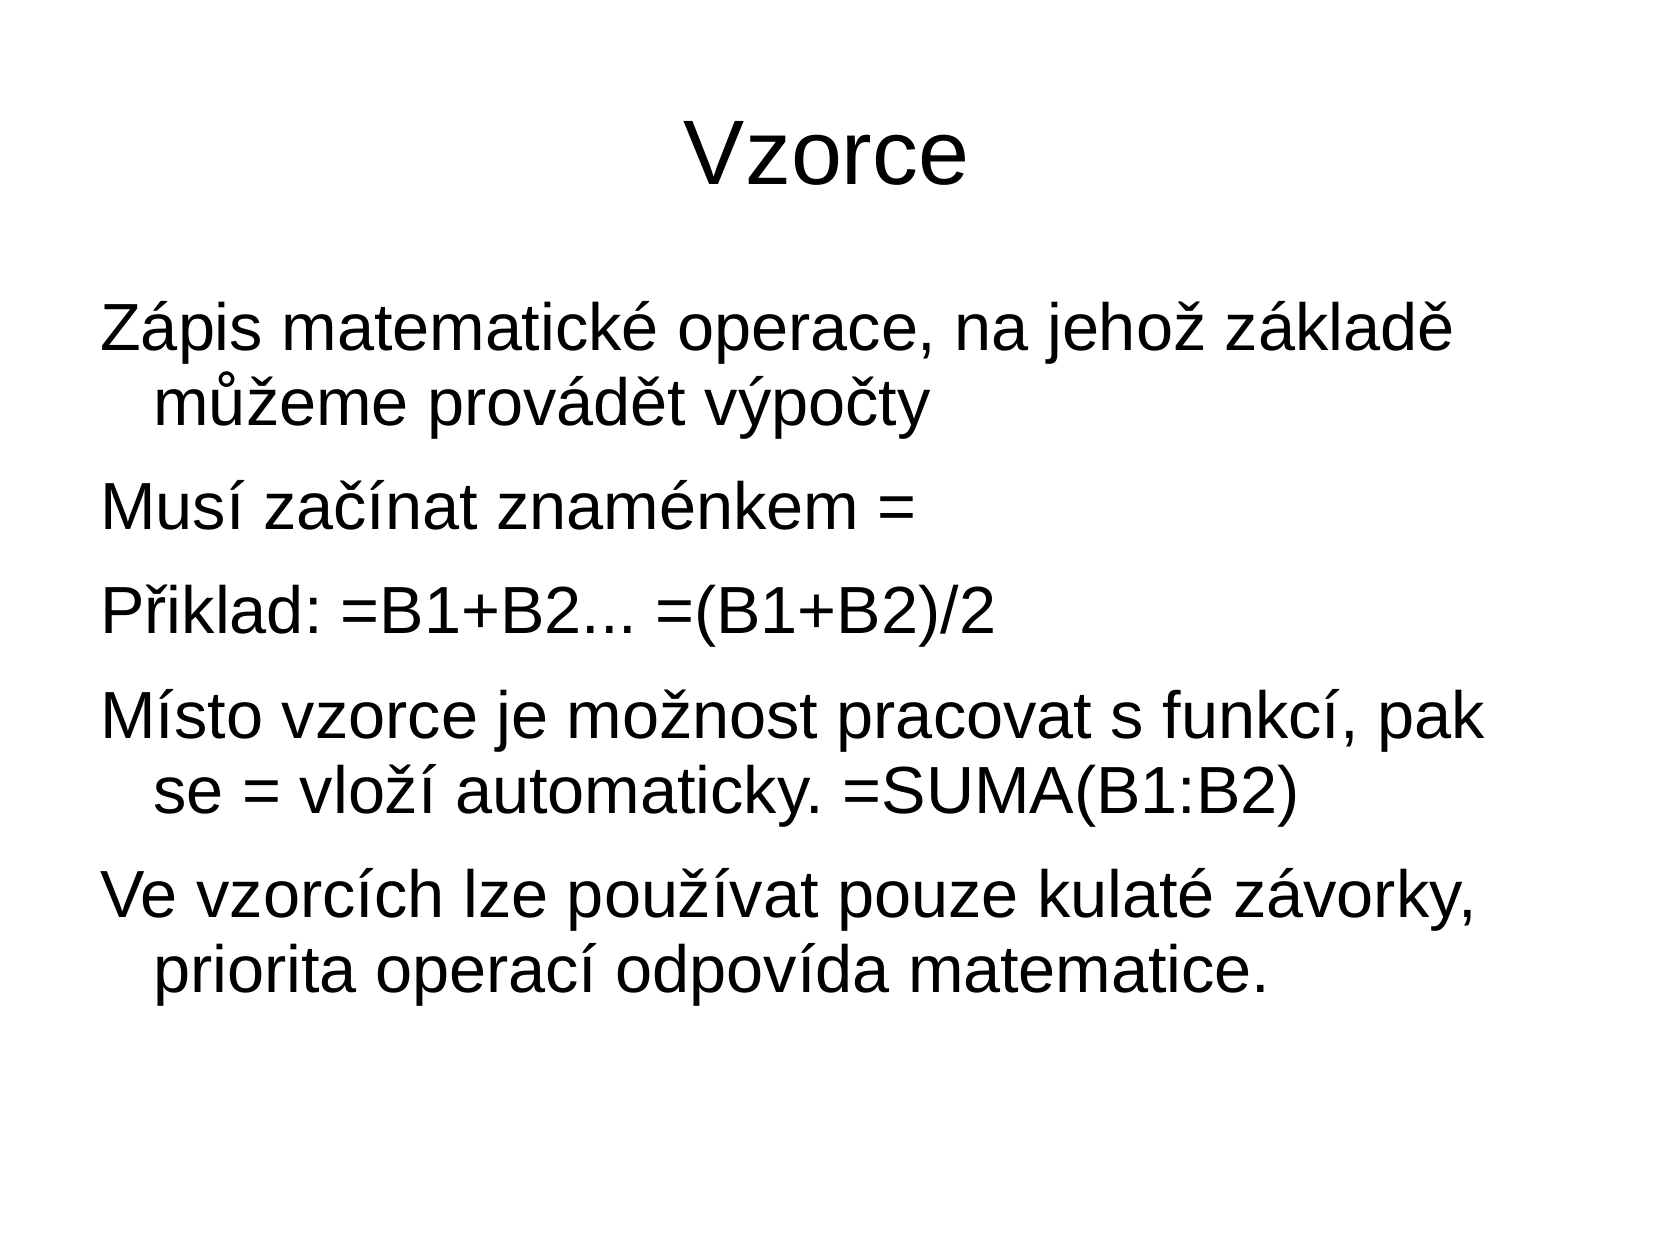

# Vzorce
Zápis matematické operace, na jehož základě můžeme provádět výpočty
Musí začínat znaménkem =
Přiklad: =B1+B2... =(B1+B2)/2
Místo vzorce je možnost pracovat s funkcí, pak se = vloží automaticky. =SUMA(B1:B2)
Ve vzorcích lze používat pouze kulaté závorky, priorita operací odpovída matematice.